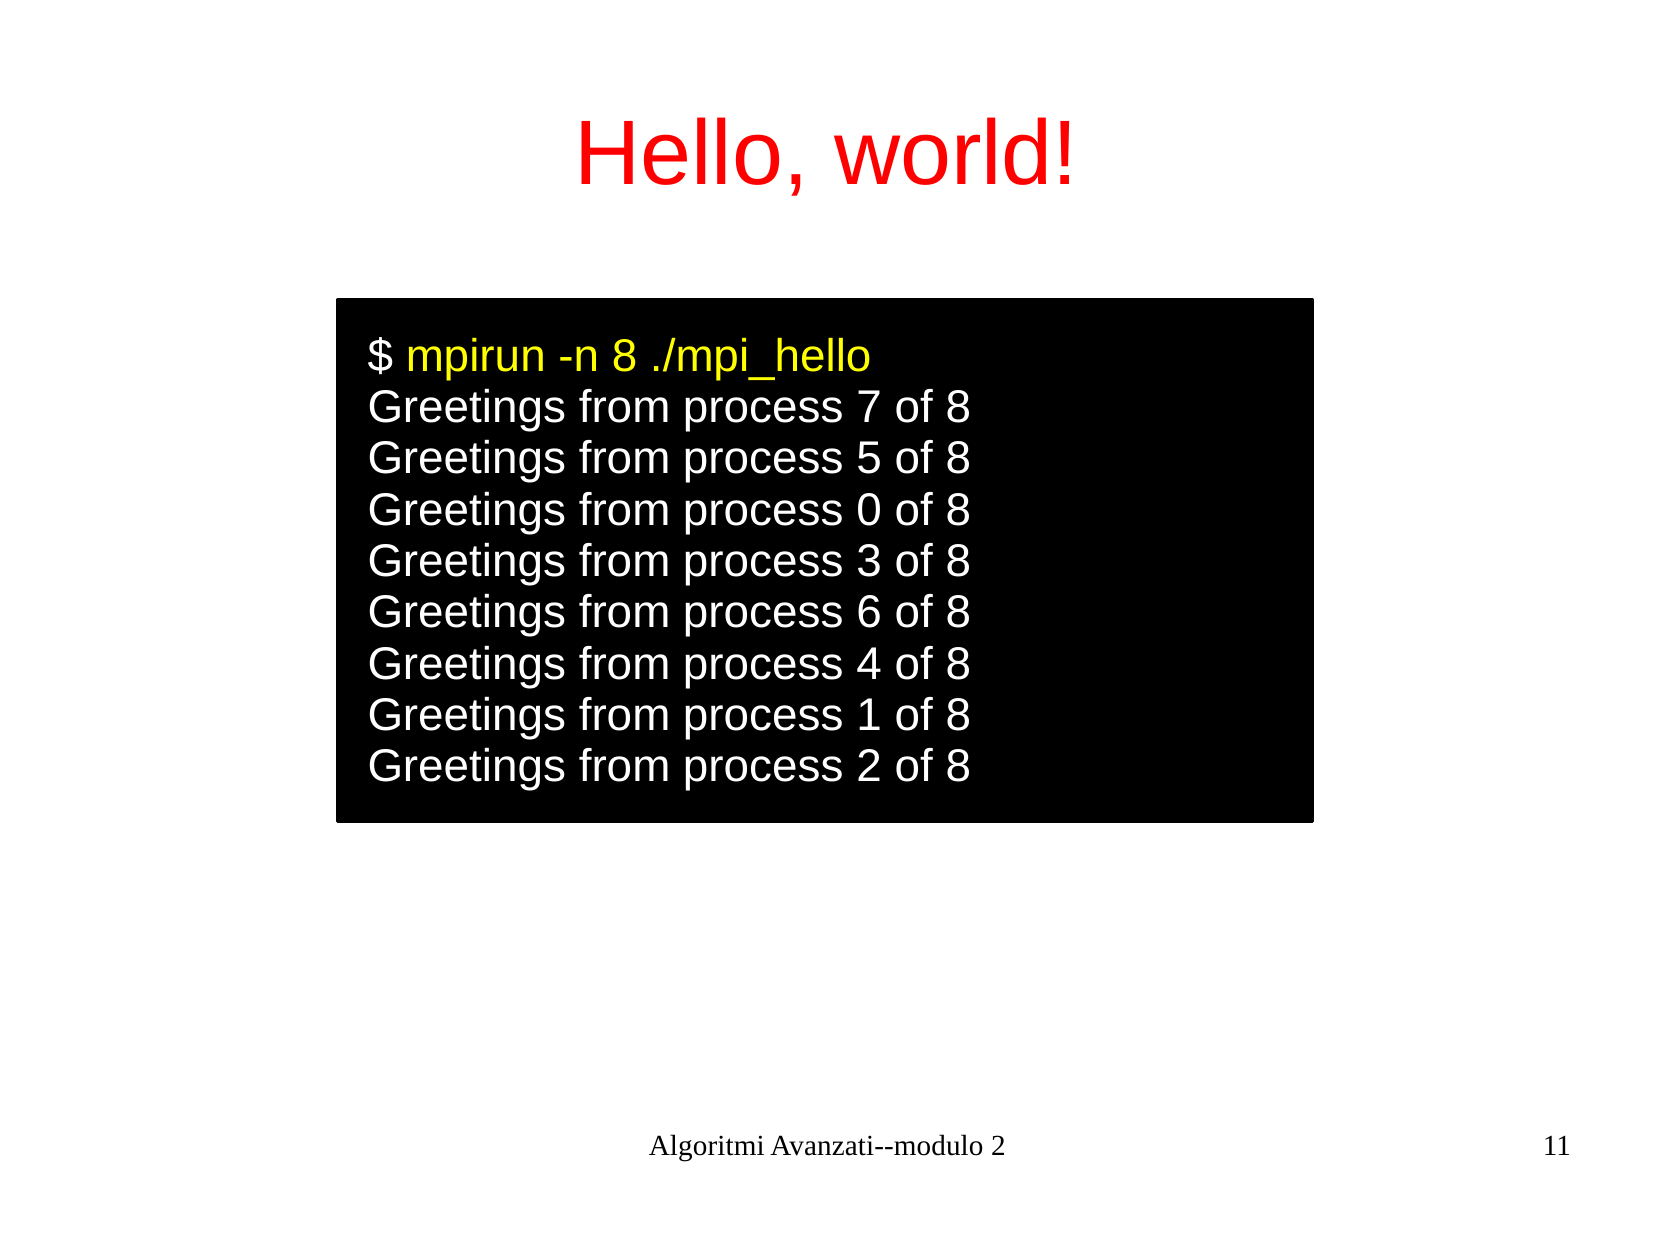

# Hello, world!
$ mpirun -n 8 ./mpi_hello
Greetings from process 7 of 8
Greetings from process 5 of 8
Greetings from process 0 of 8
Greetings from process 3 of 8
Greetings from process 6 of 8
Greetings from process 4 of 8
Greetings from process 1 of 8
Greetings from process 2 of 8
Algoritmi Avanzati--modulo 2
11